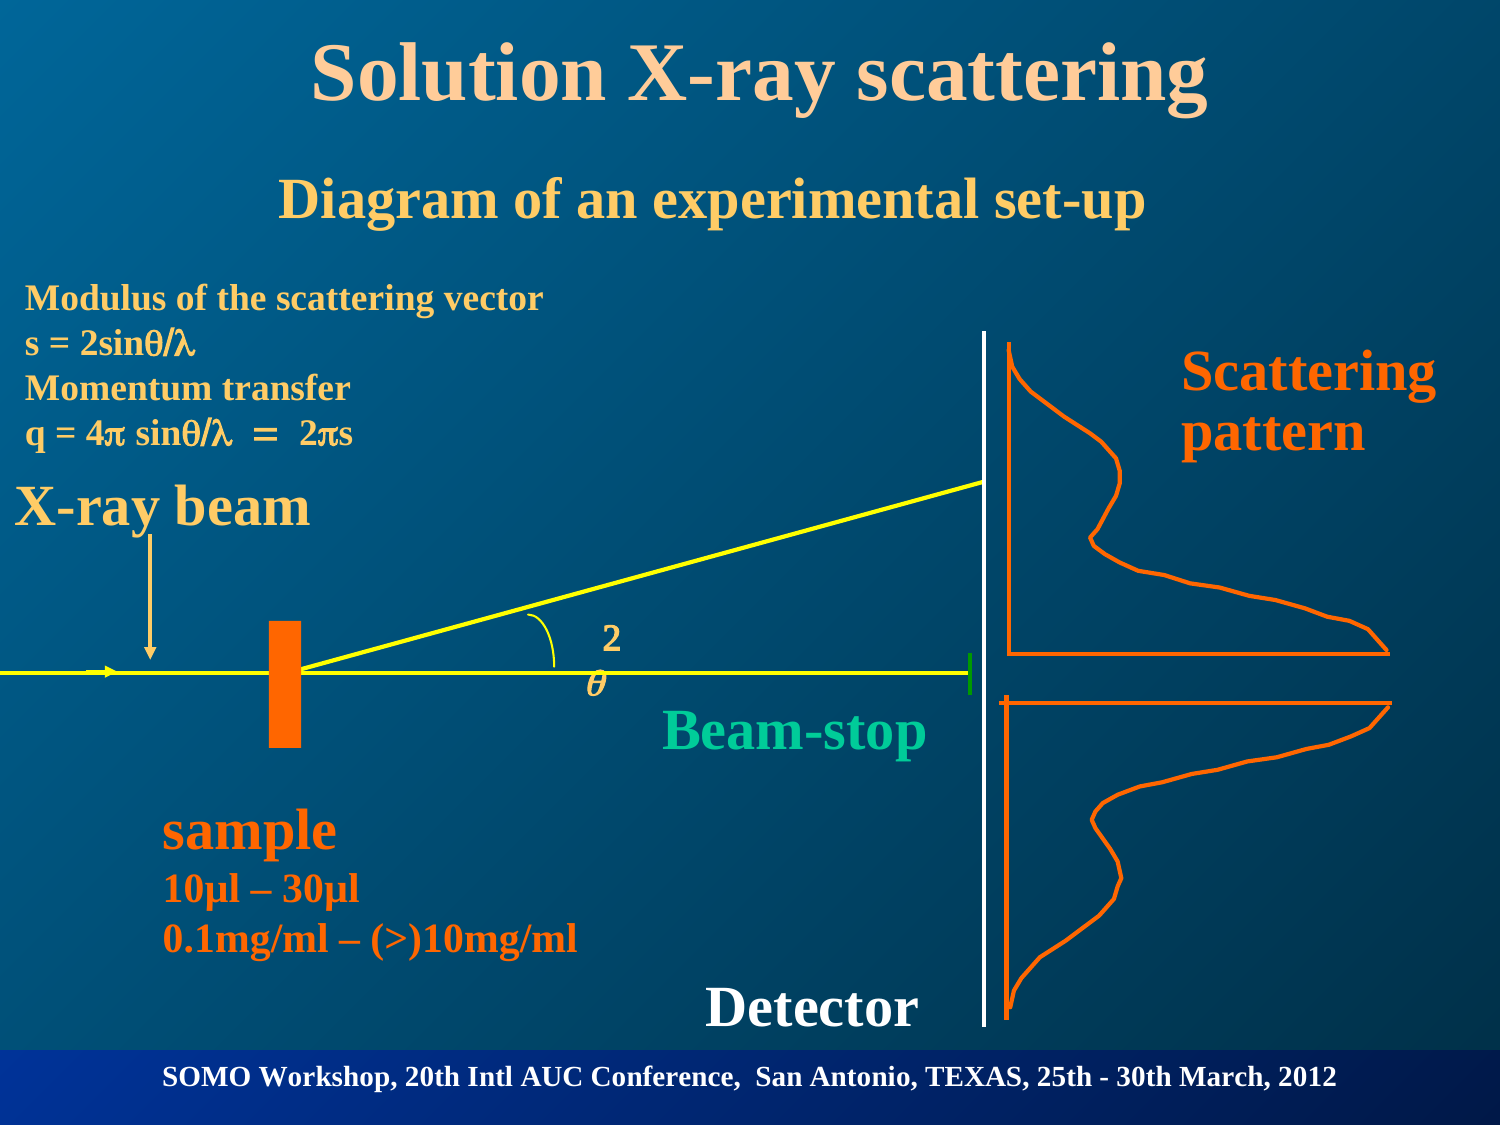

Solution X-ray scattering
Diagram of an experimental set-up
Modulus of the scattering vector
s = 2sin
Momentum transfer
q = 4 sin2s
Scattering pattern
X-ray beam

Beam-stop
sample
10µl – 30µl
0.1mg/ml – (>)10mg/ml
Detector
SOMO Workshop, 20th Intl AUC Conference, San Antonio, TEXAS, 25th - 30th March, 2012